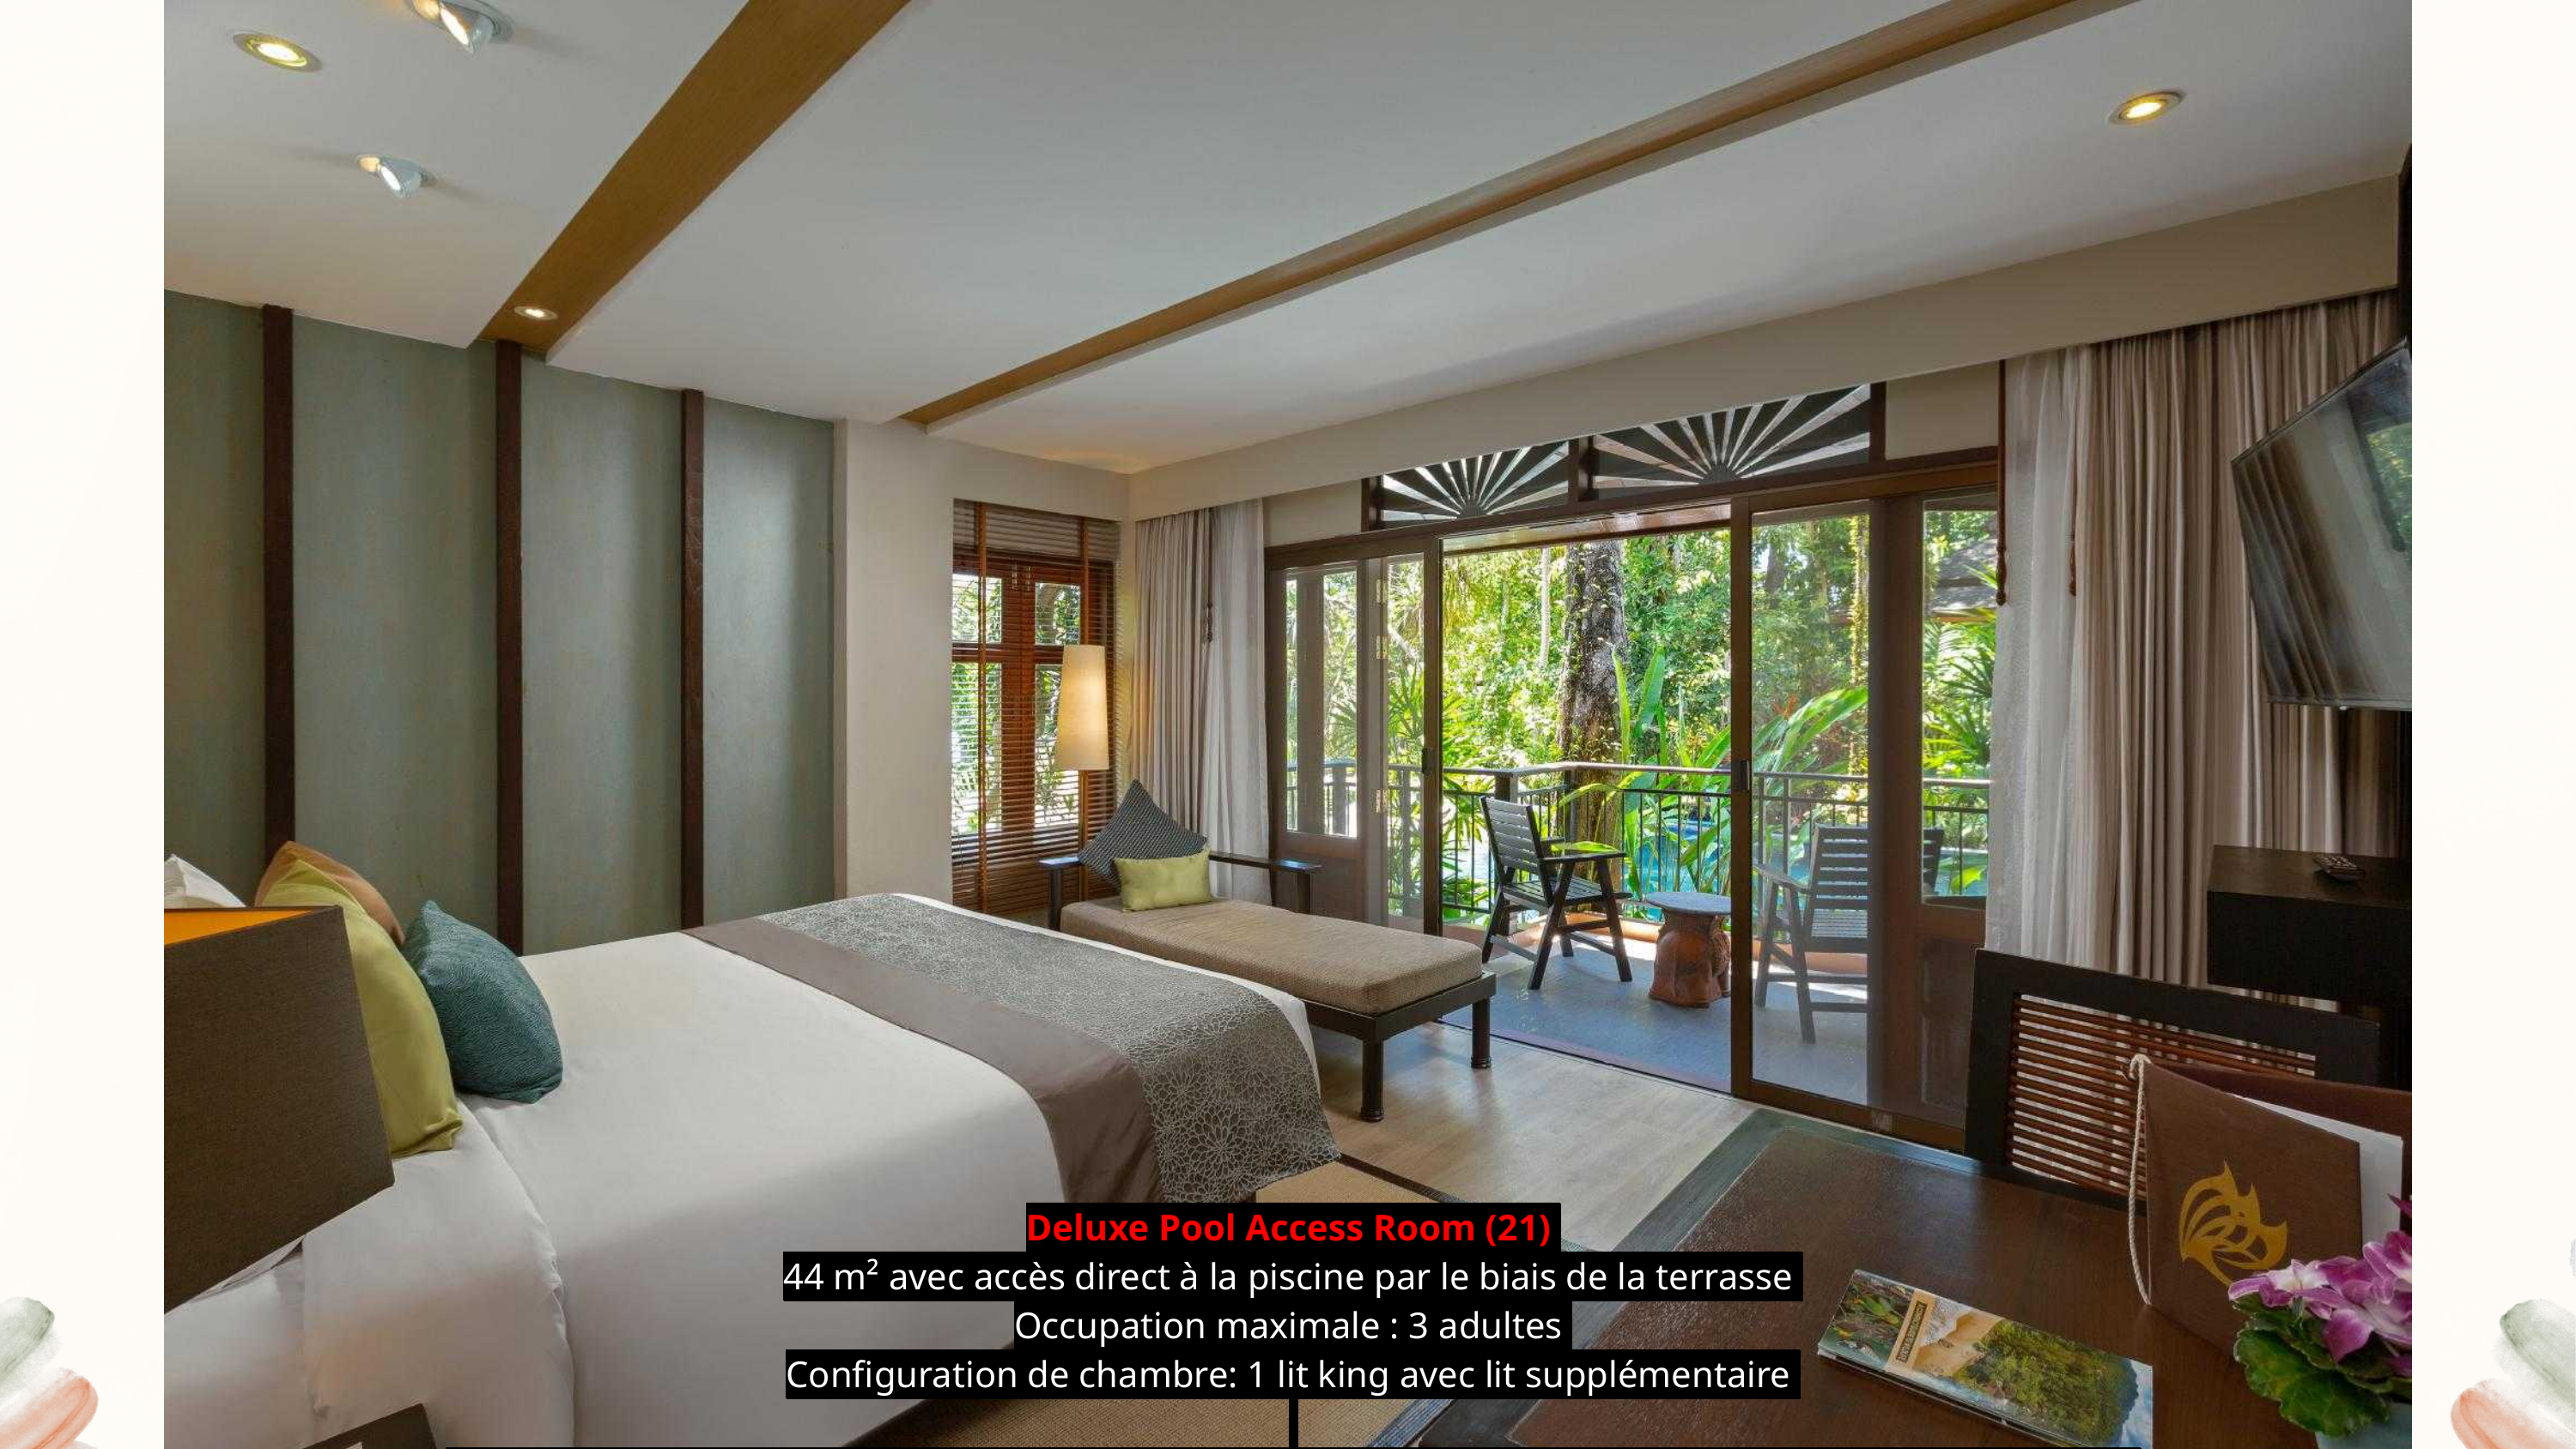

Deluxe Pool Access Room (21)
44 m² avec accès direct à la piscine par le biais de la terrasse
Occupation maximale : 3 adultes
Configuration de chambre: 1 lit king avec lit supplémentaire
**Les enfants moins de 12 ans ne sont pas autorisés dans la chambre pour des raisons de sécurité**